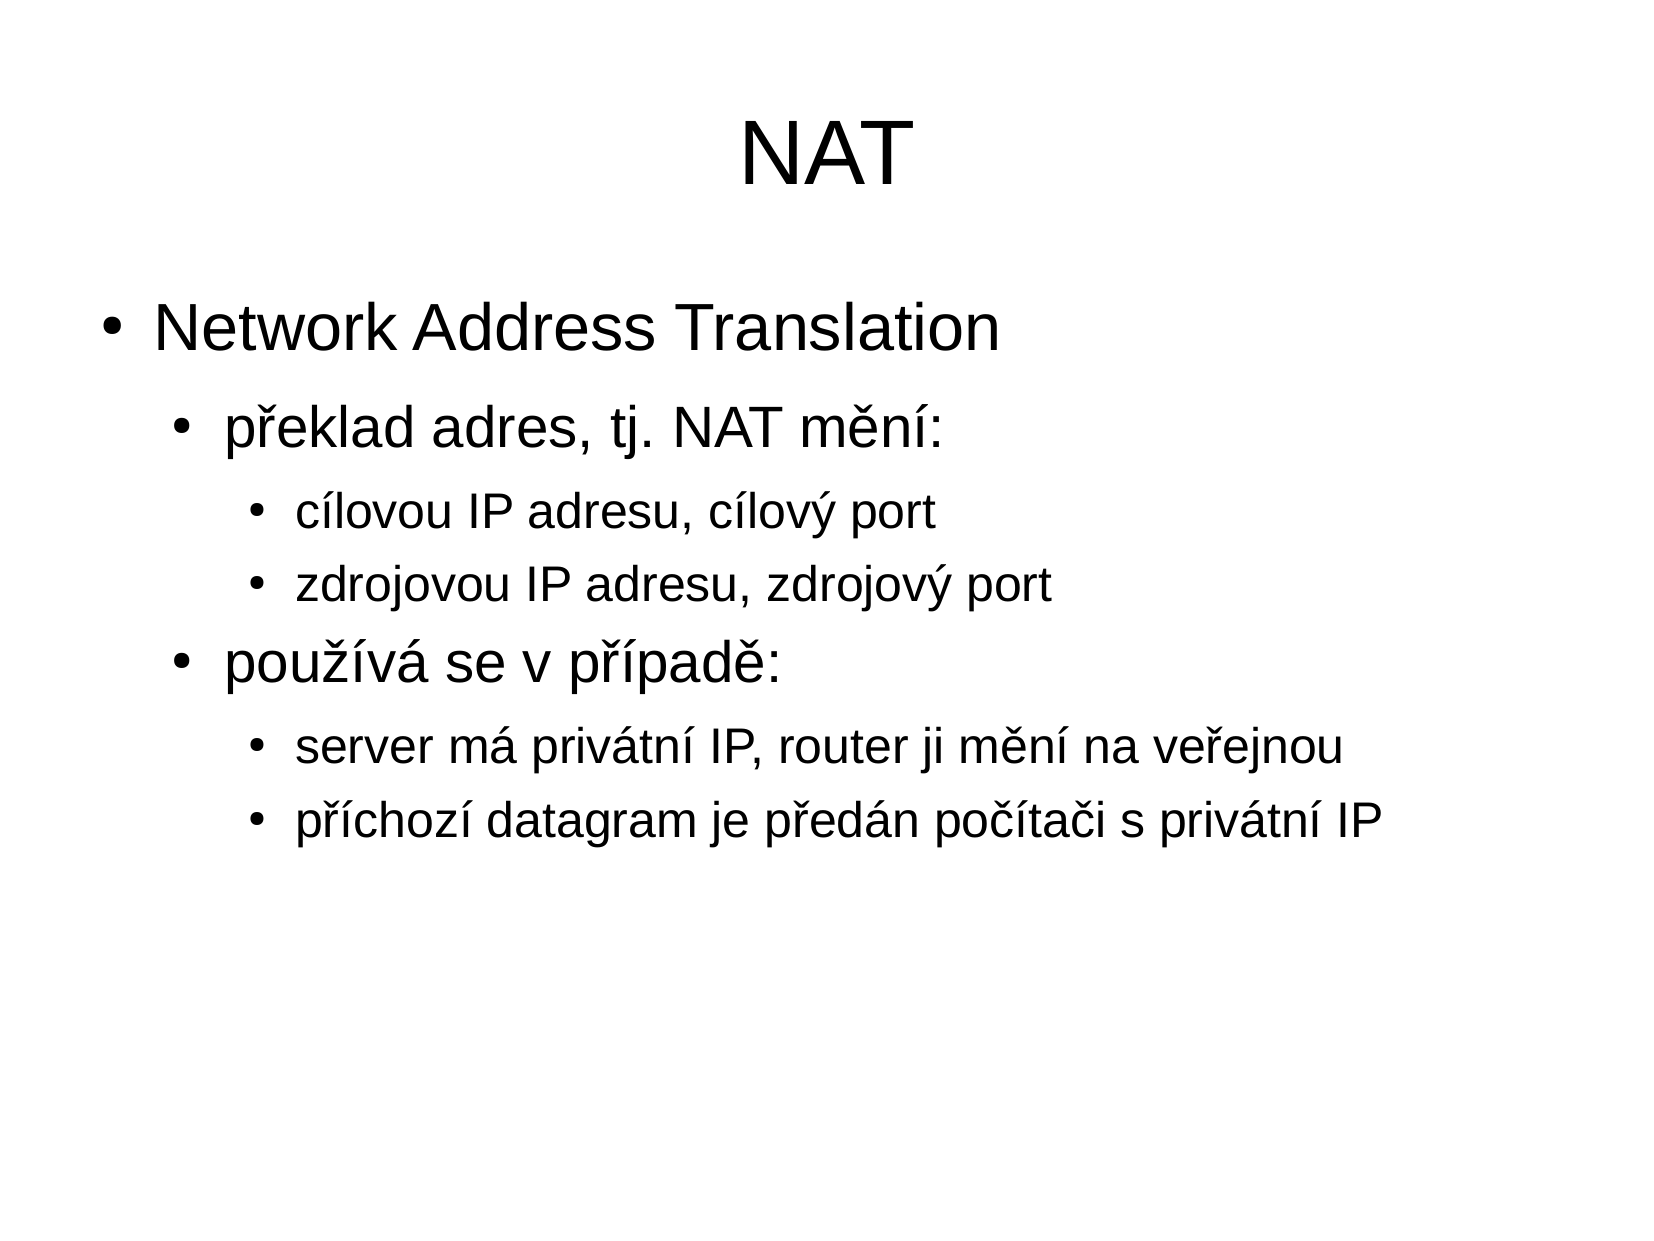

# NAT
Network Address Translation
překlad adres, tj. NAT mění:
cílovou IP adresu, cílový port
zdrojovou IP adresu, zdrojový port
používá se v případě:
server má privátní IP, router ji mění na veřejnou
příchozí datagram je předán počítači s privátní IP